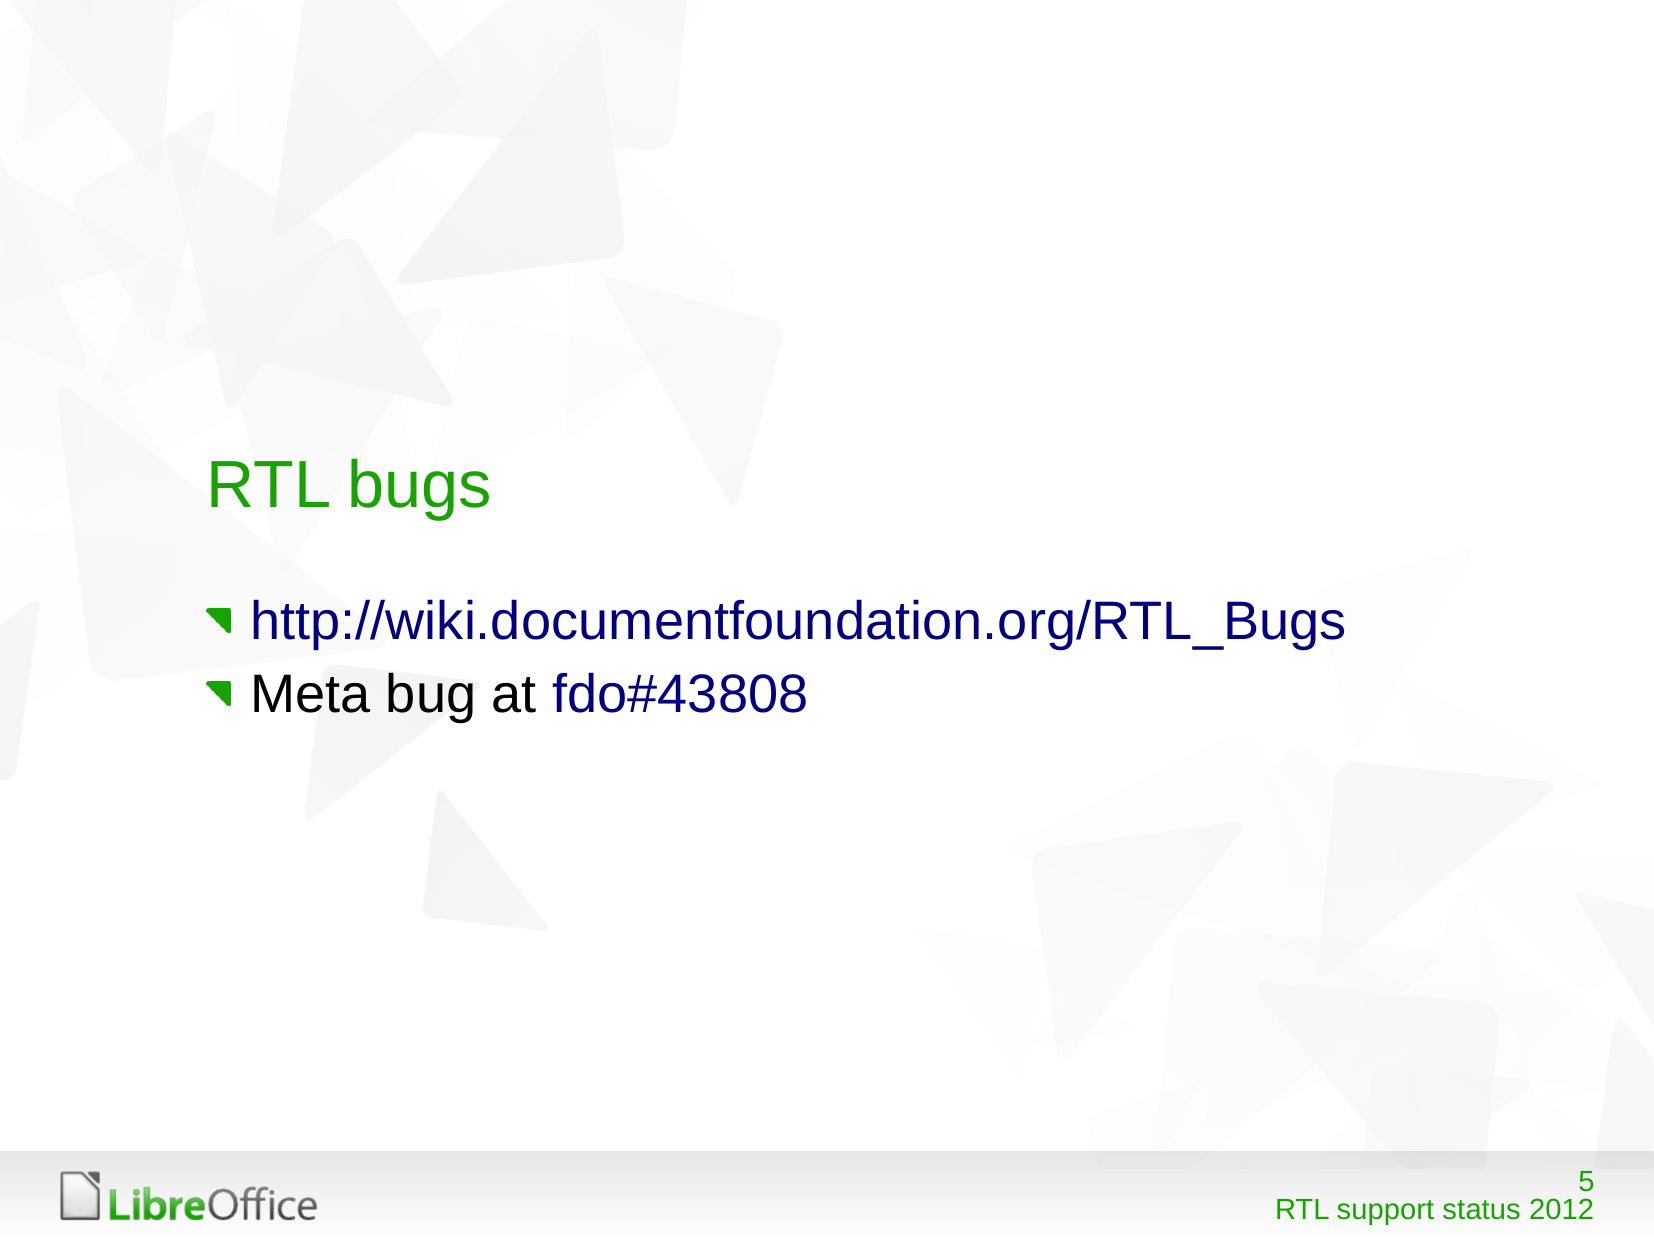

# RTL bugs
http://wiki.documentfoundation.org/RTL_Bugs
Meta bug at fdo#43808
5
RTL support status 2012